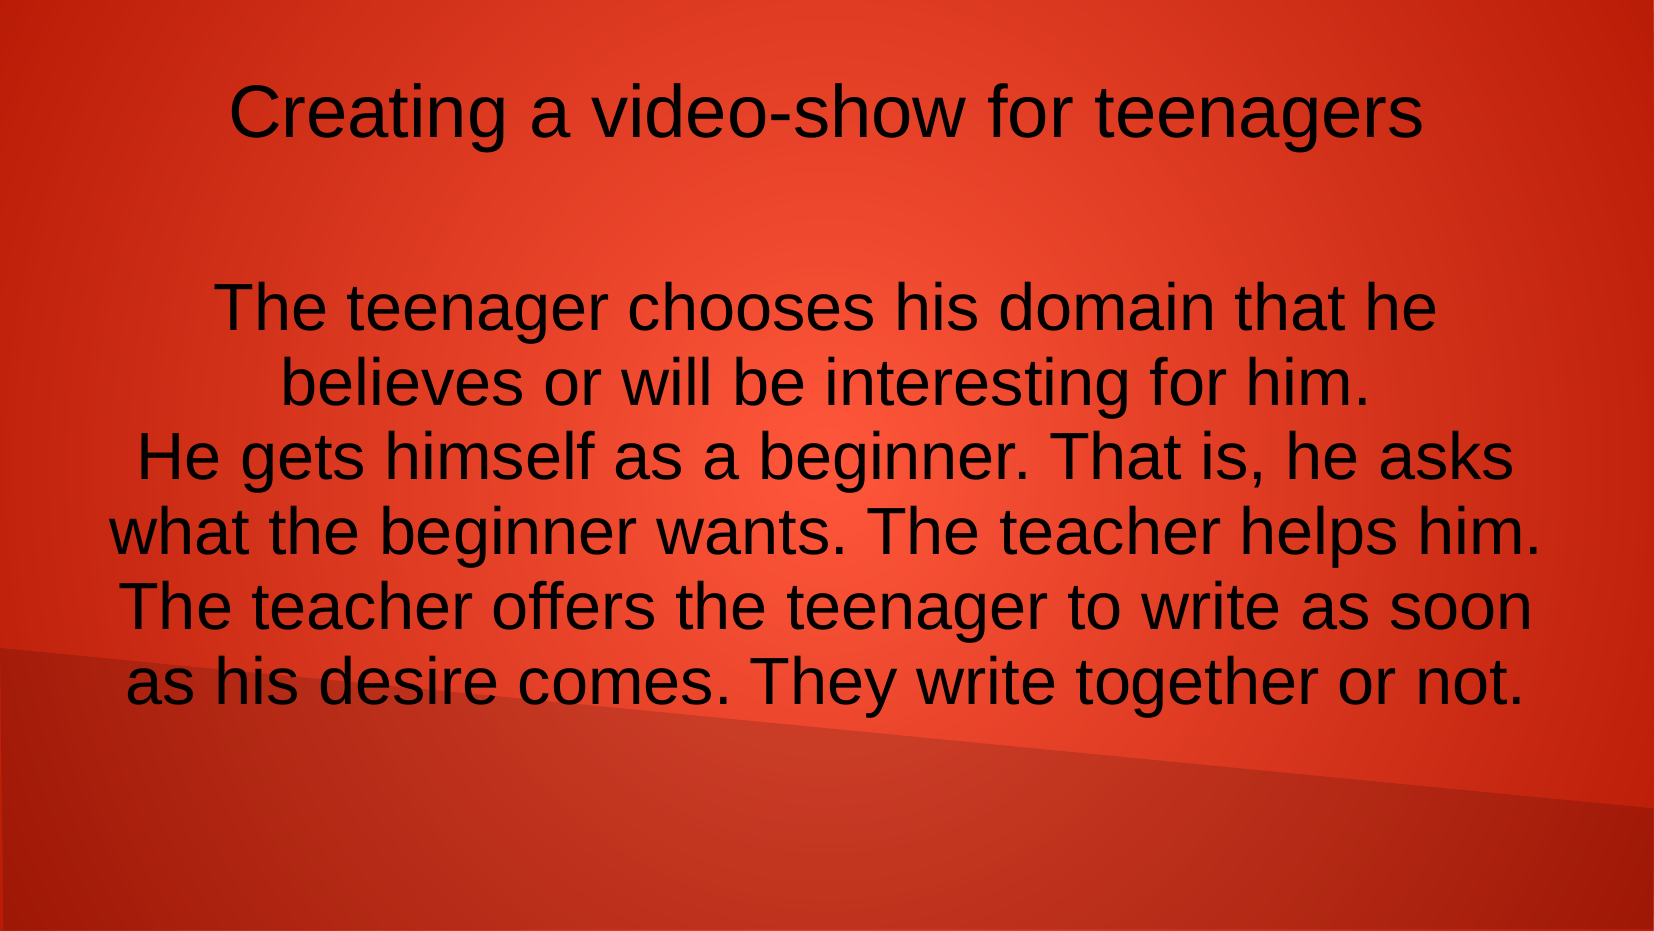

# Creating a video-show for teenagers
The teenager chooses his domain that he believes or will be interesting for him.
He gets himself as a beginner. That is, he asks what the beginner wants. The teacher helps him.
The teacher offers the teenager to write as soon as his desire comes. They write together or not.